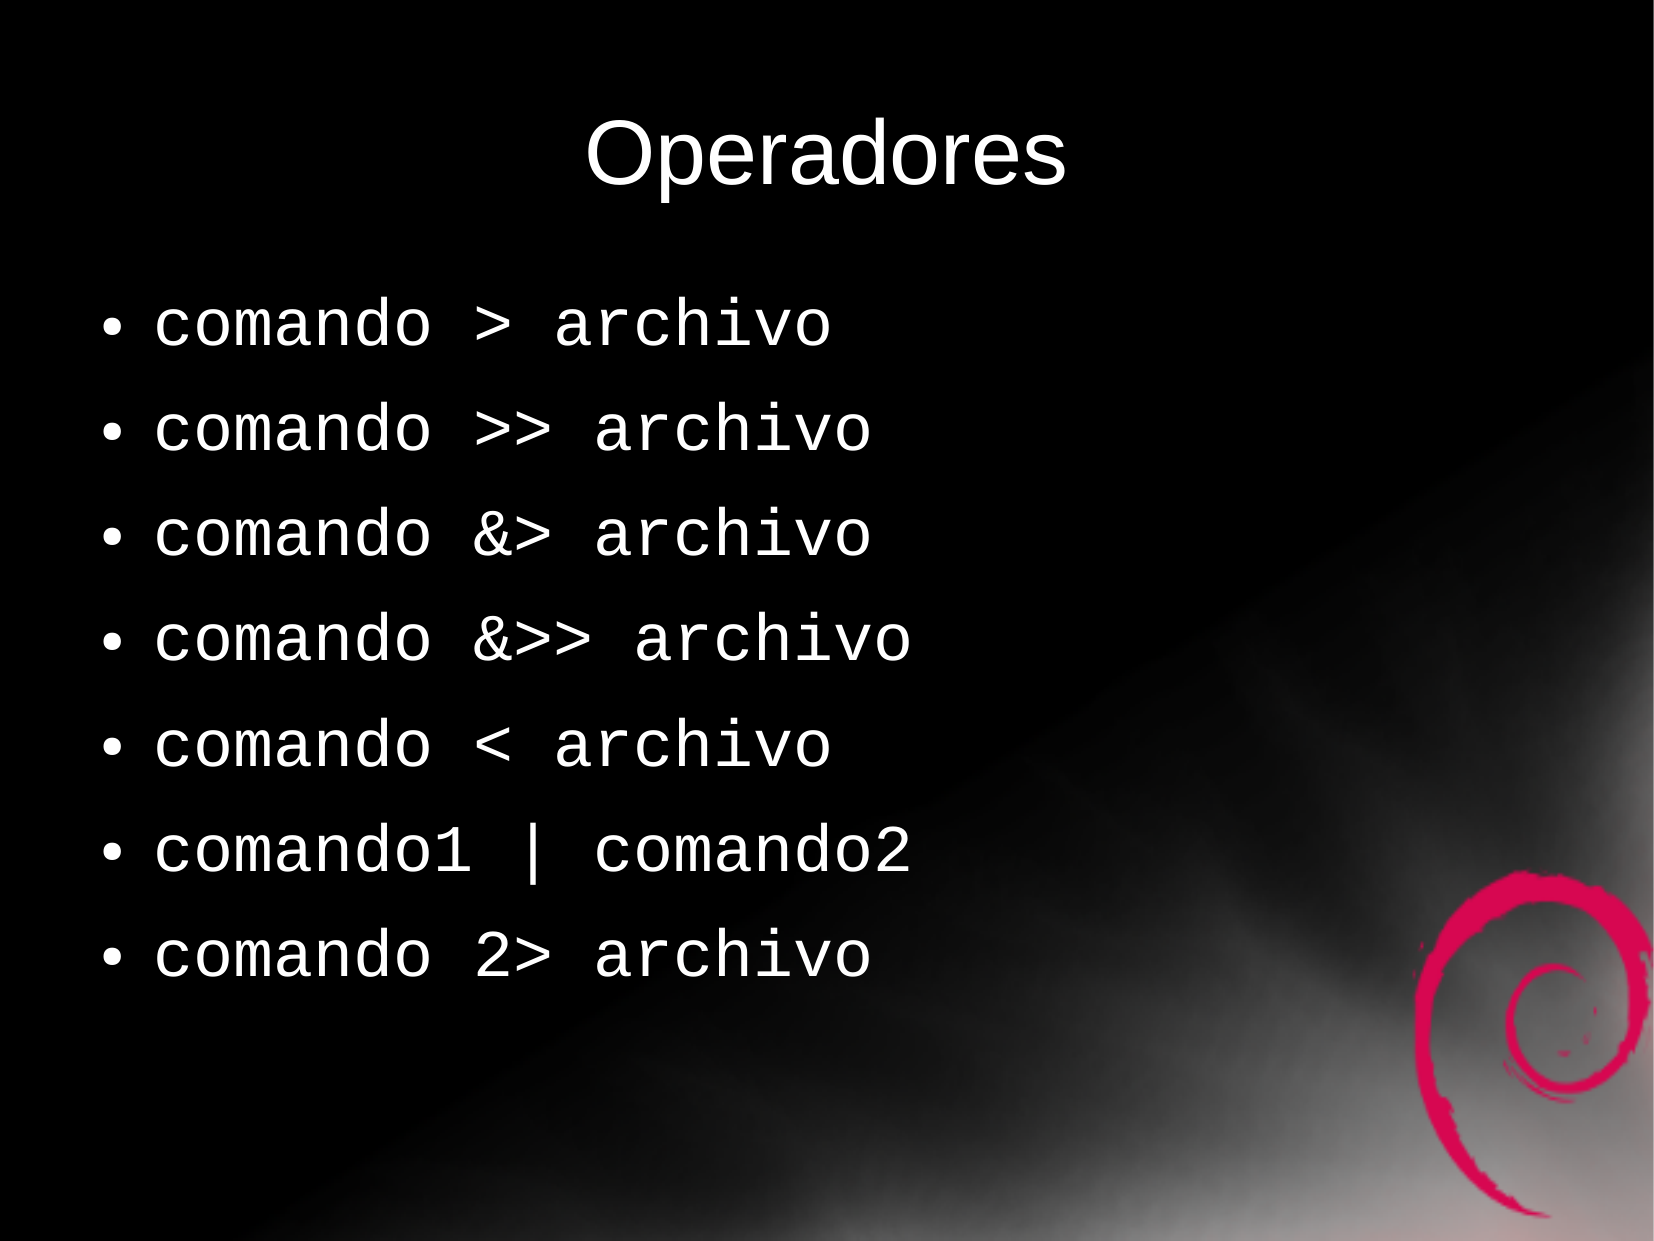

# Operadores
comando > archivo
comando >> archivo
comando &> archivo
comando &>> archivo
comando < archivo
comando1 | comando2
comando 2> archivo